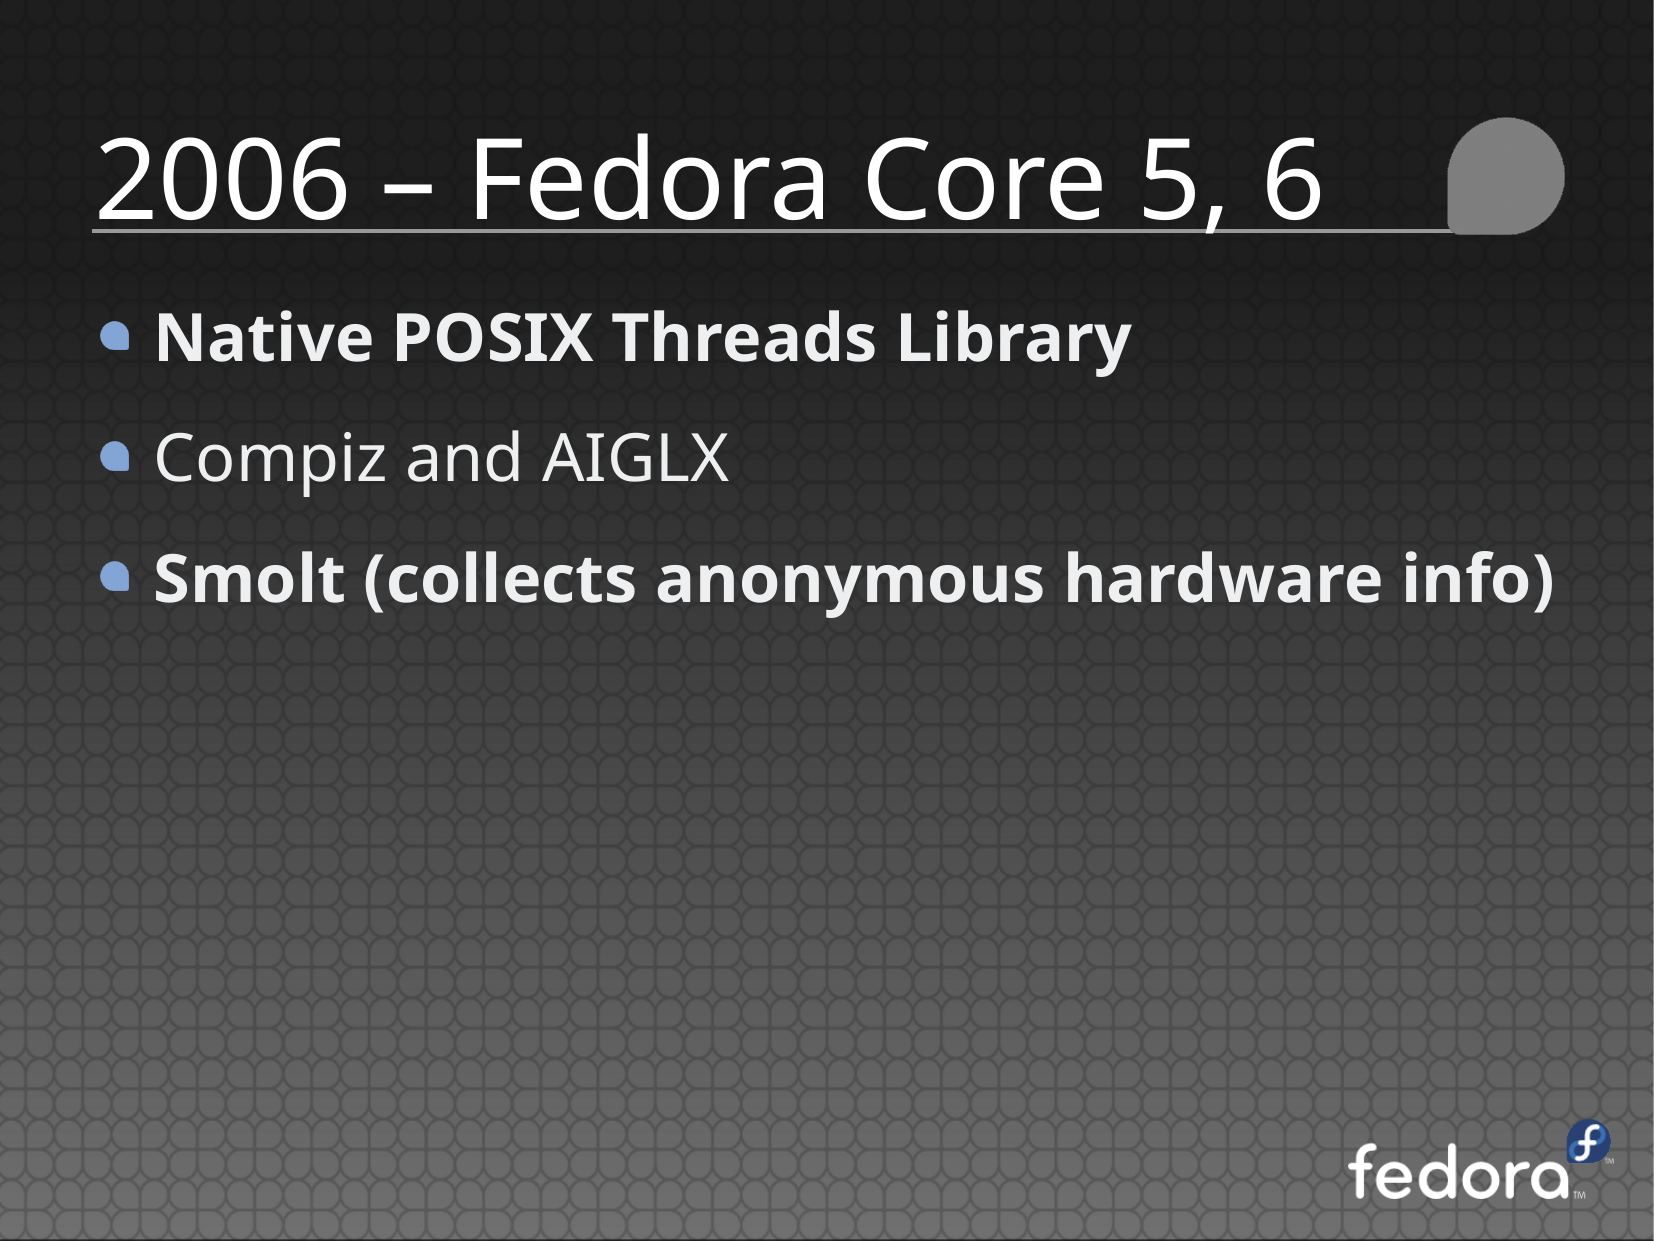

2006 – Fedora Core 5, 6
# Native POSIX Threads Library
Compiz and AIGLX
Smolt (collects anonymous hardware info)